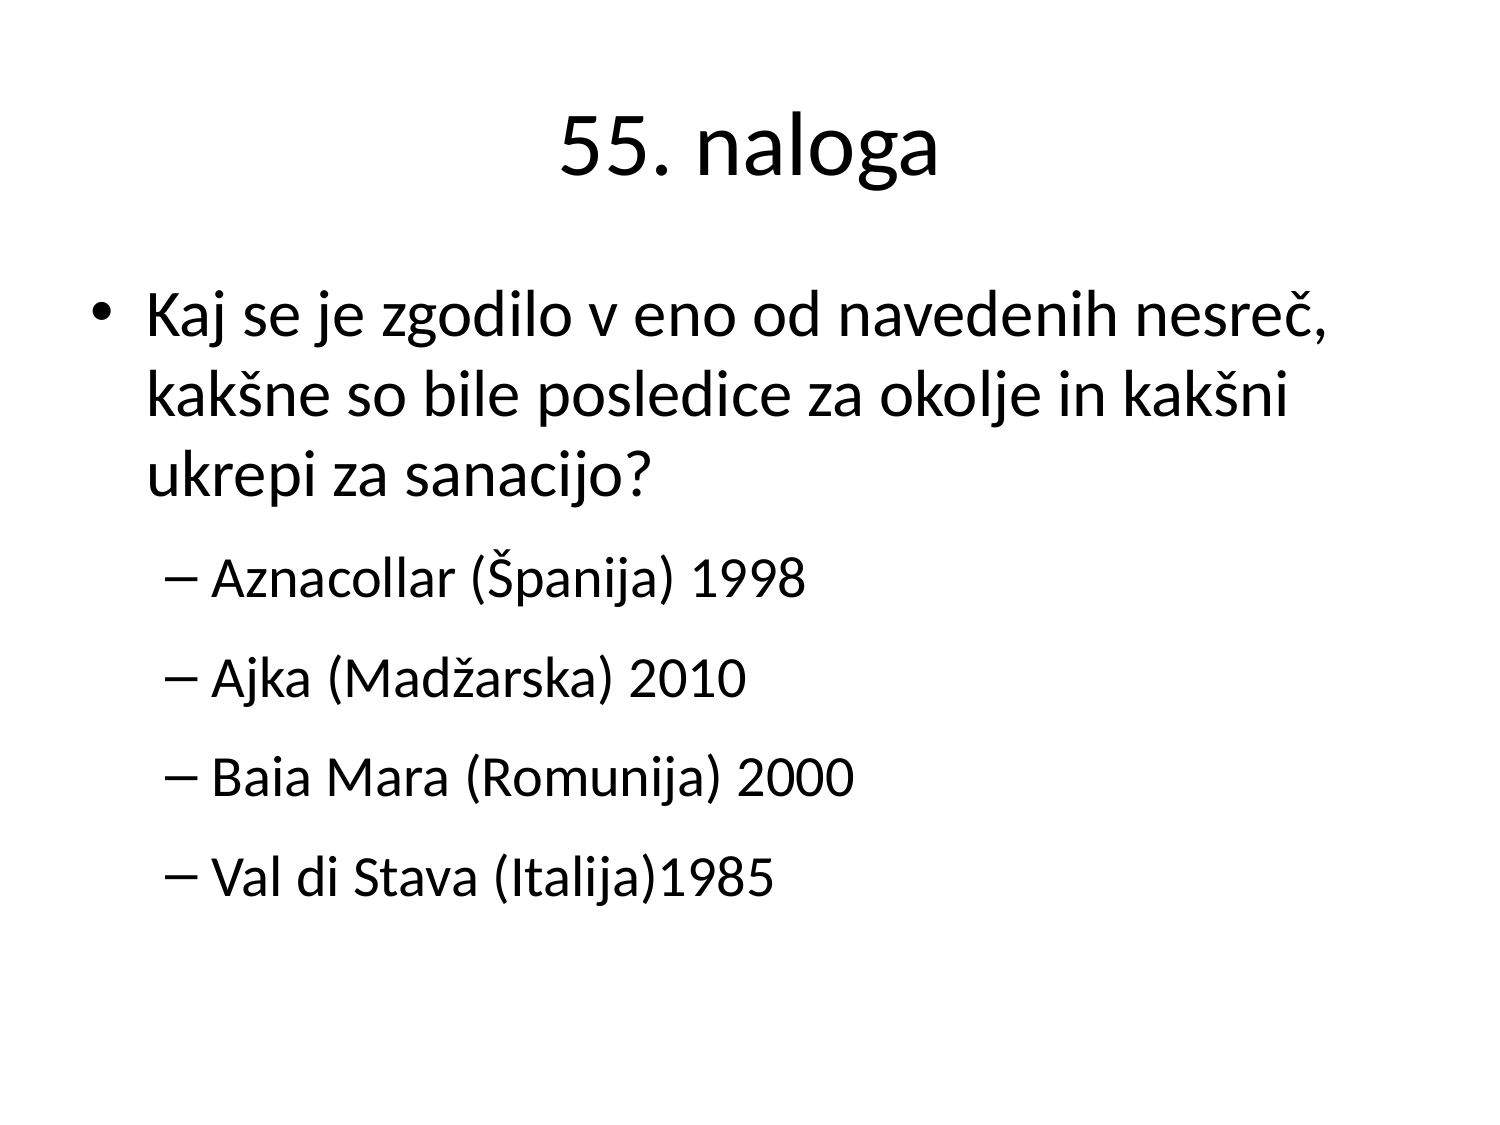

# 55. naloga
Kaj se je zgodilo v eno od navedenih nesreč, kakšne so bile posledice za okolje in kakšni ukrepi za sanacijo?
Aznacollar (Španija) 1998
Ajka (Madžarska) 2010
Baia Mara (Romunija) 2000
Val di Stava (Italija)1985